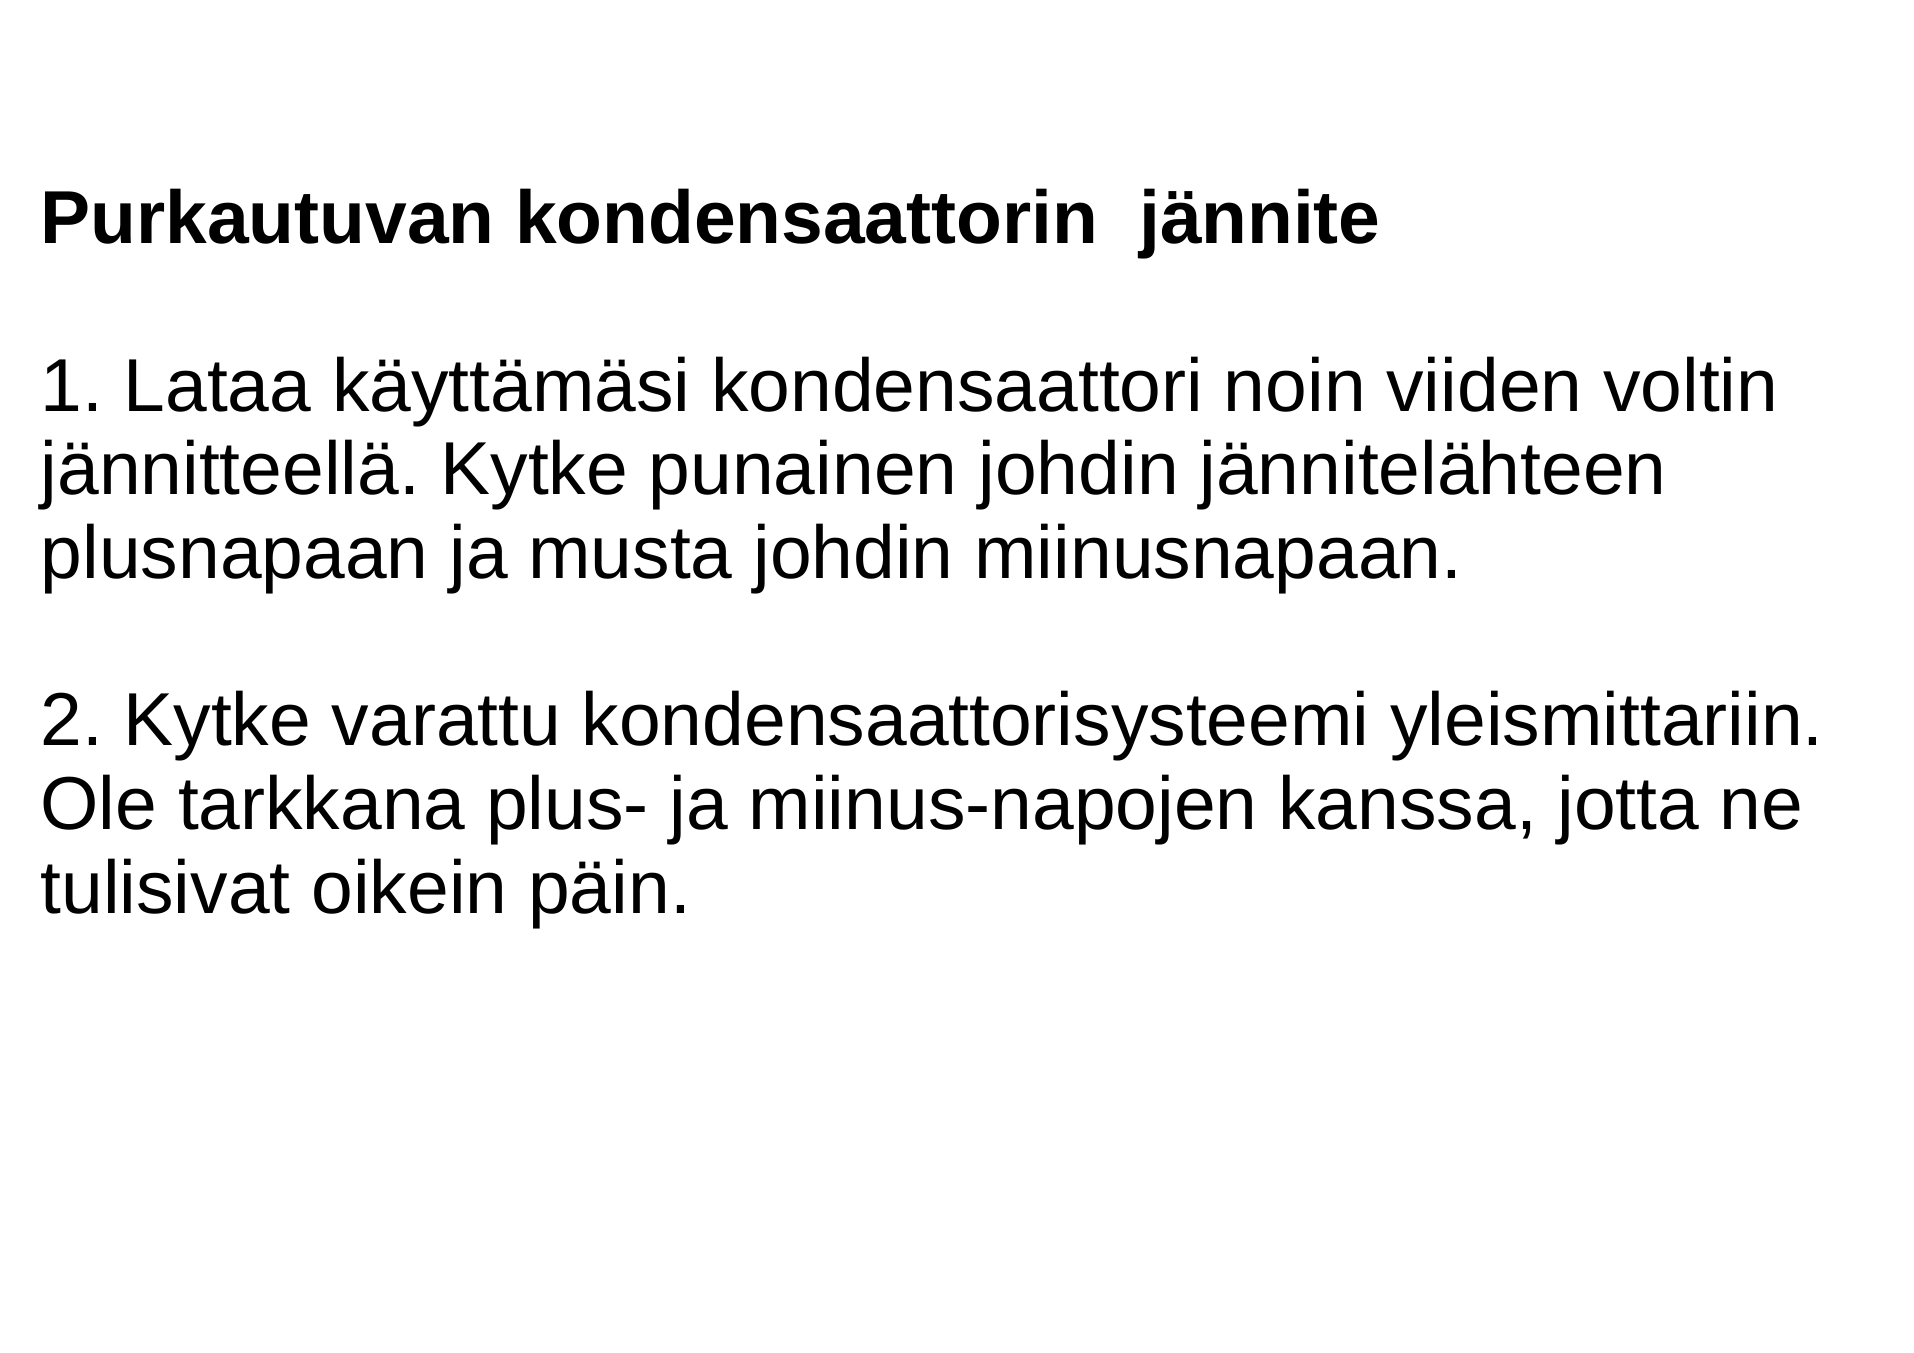

Purkautuvan kondensaattorin jännite
1. Lataa käyttämäsi kondensaattori noin viiden voltin jännitteellä. Kytke punainen johdin jännitelähteen plusnapaan ja musta johdin miinusnapaan.
2. Kytke varattu kondensaattorisysteemi yleismittariin. Ole tarkkana plus- ja miinus-napojen kanssa, jotta ne tulisivat oikein päin.